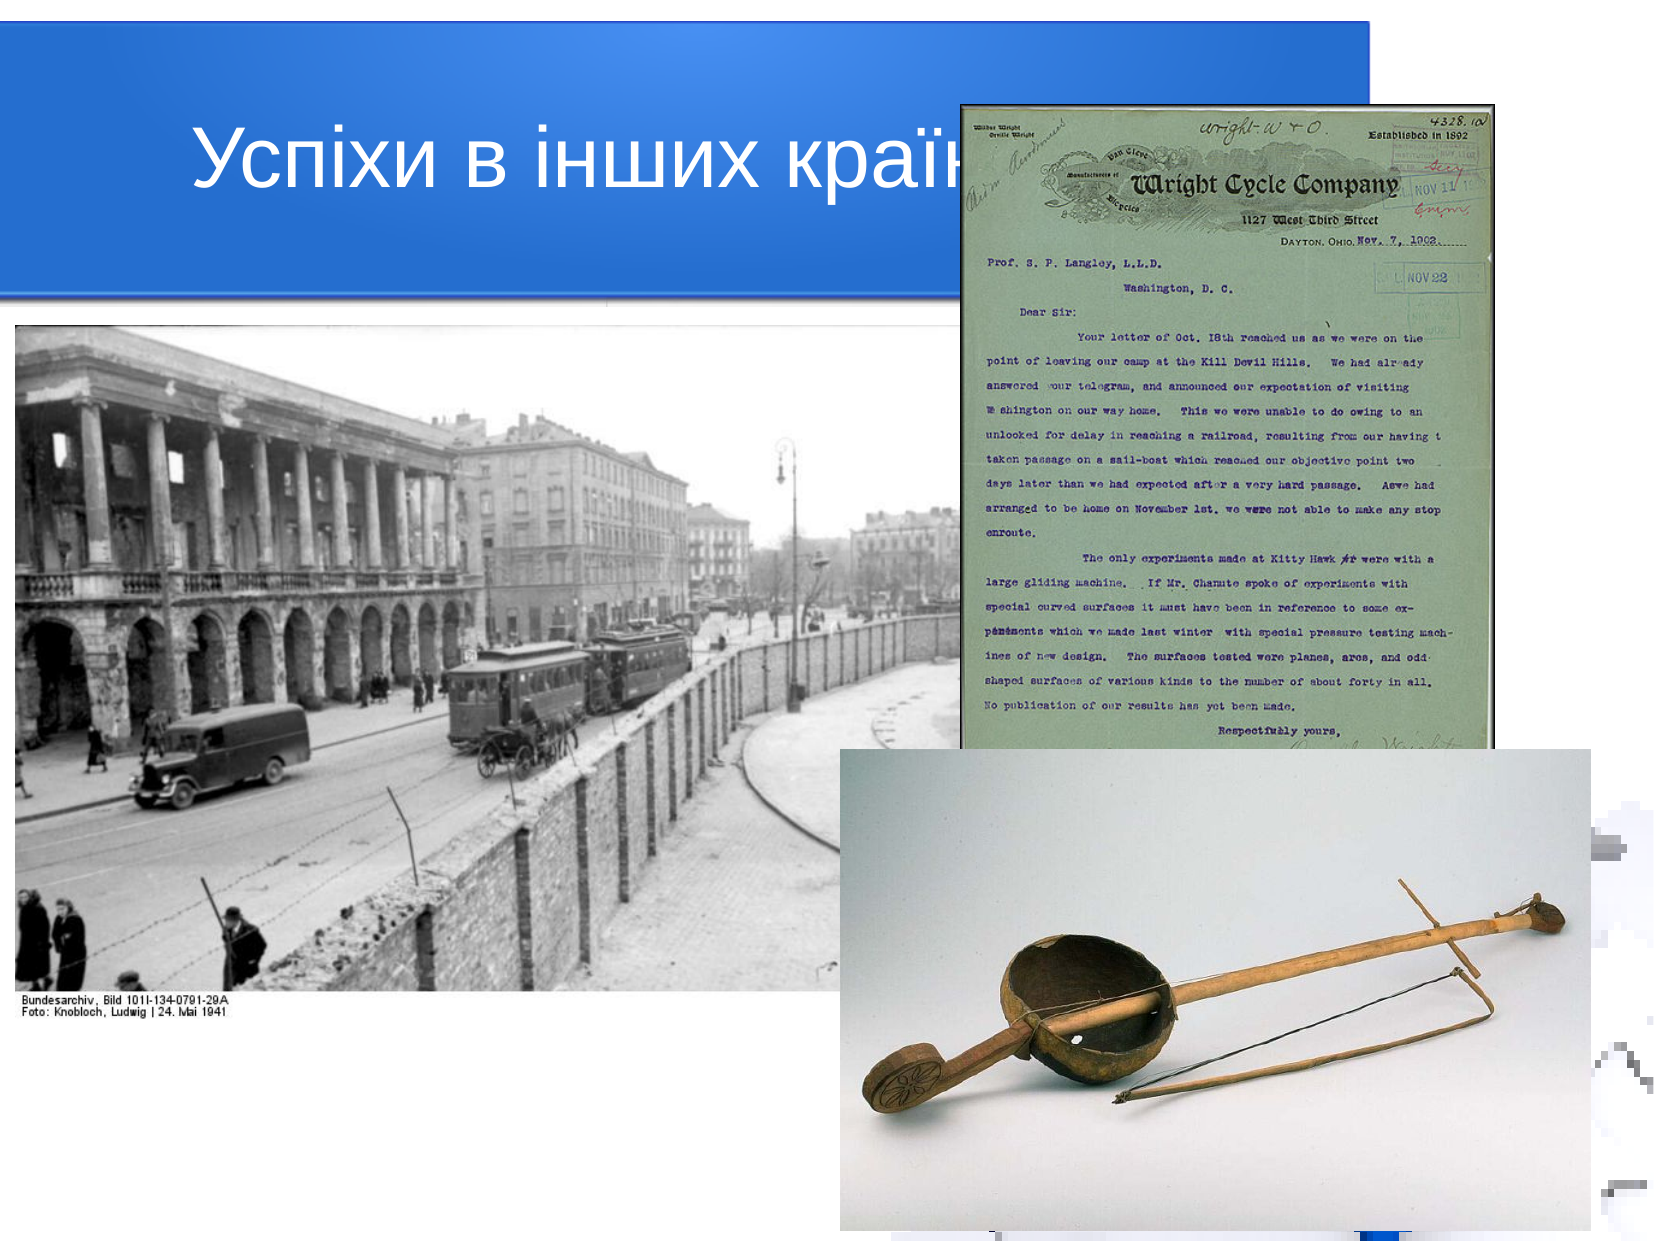

Успіхи в інших країнах
# Clean & simple